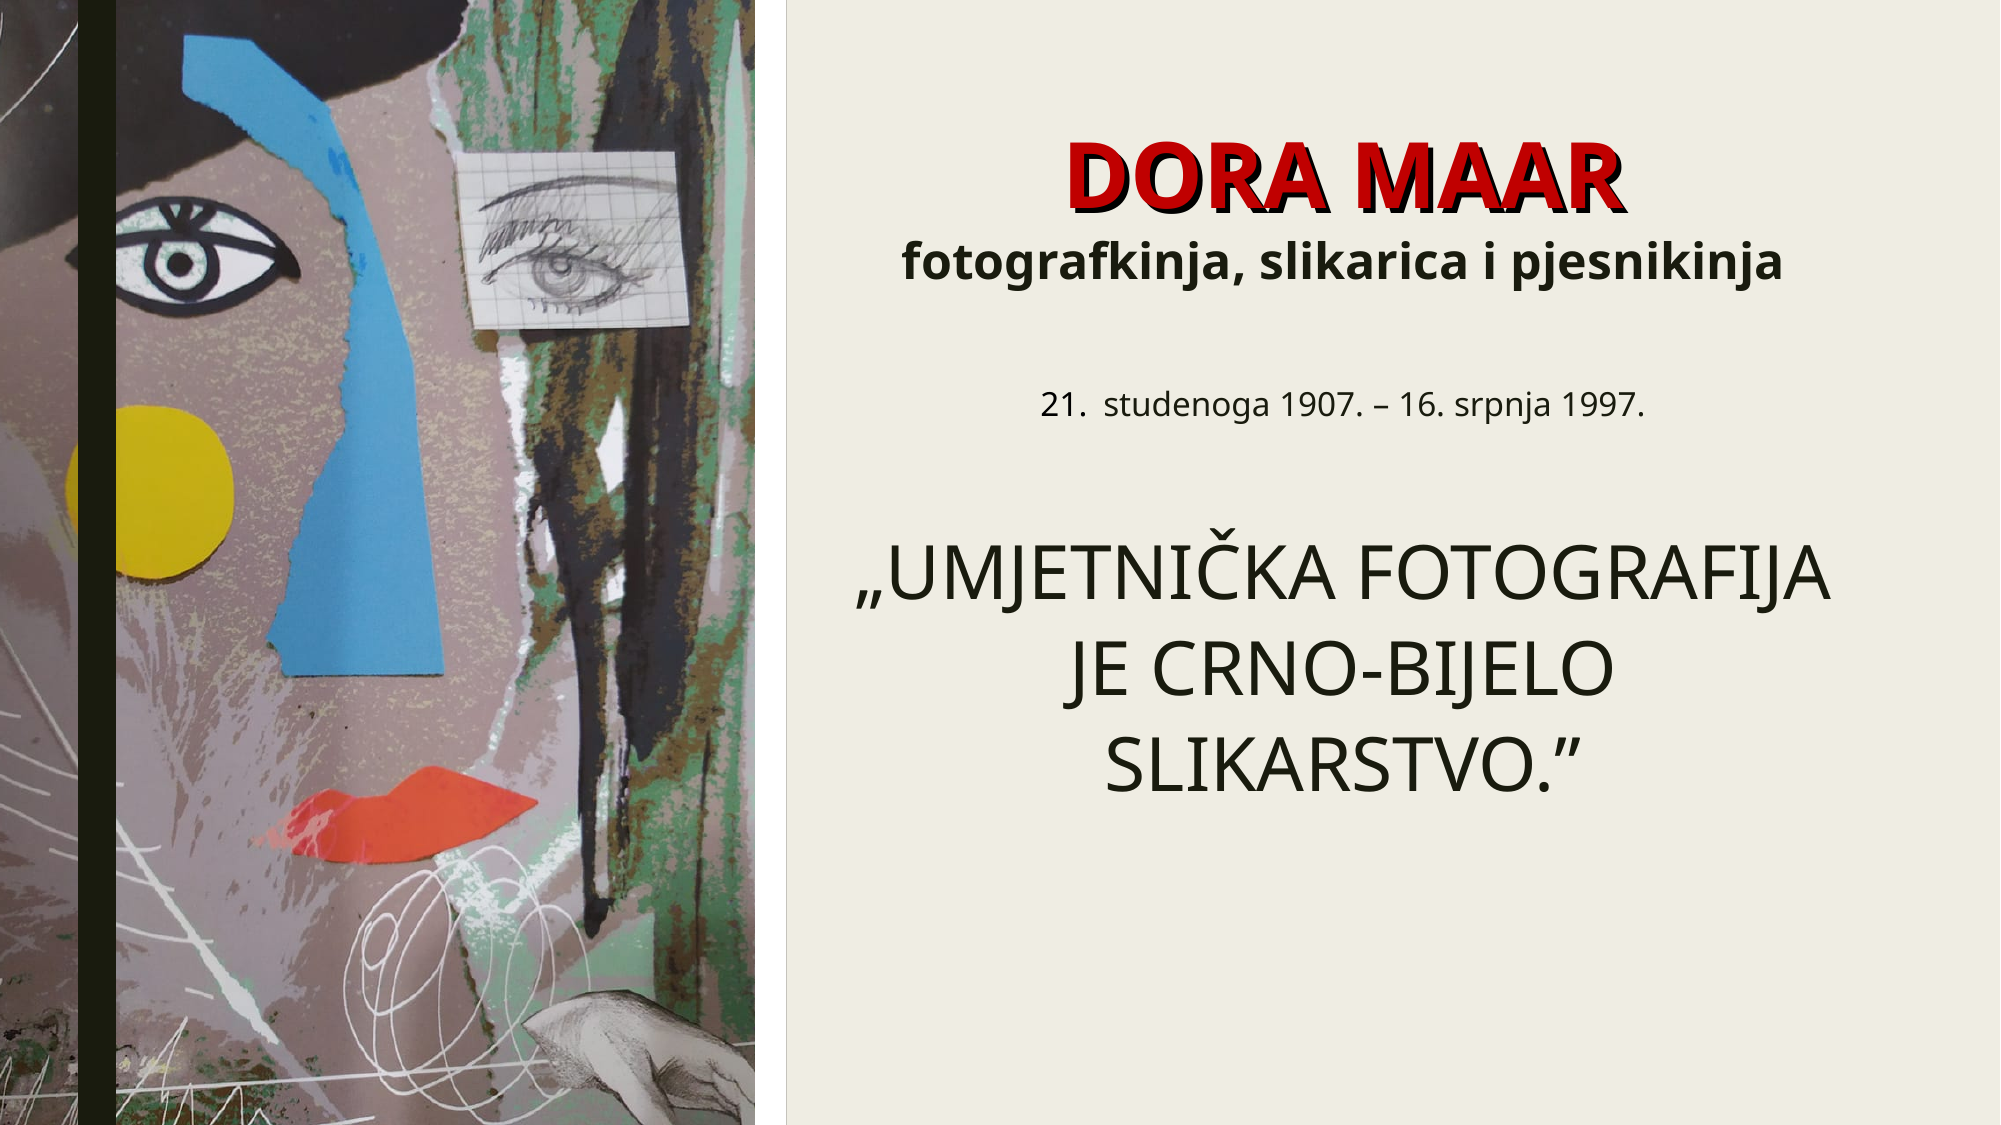

# DORA MAAR fotografkinja, slikarica i pjesnikinja
studenoga 1907. – 16. srpnja 1997.
„UMJETNIČKA FOTOGRAFIJA JE CRNO-BIJELO SLIKARSTVO.”